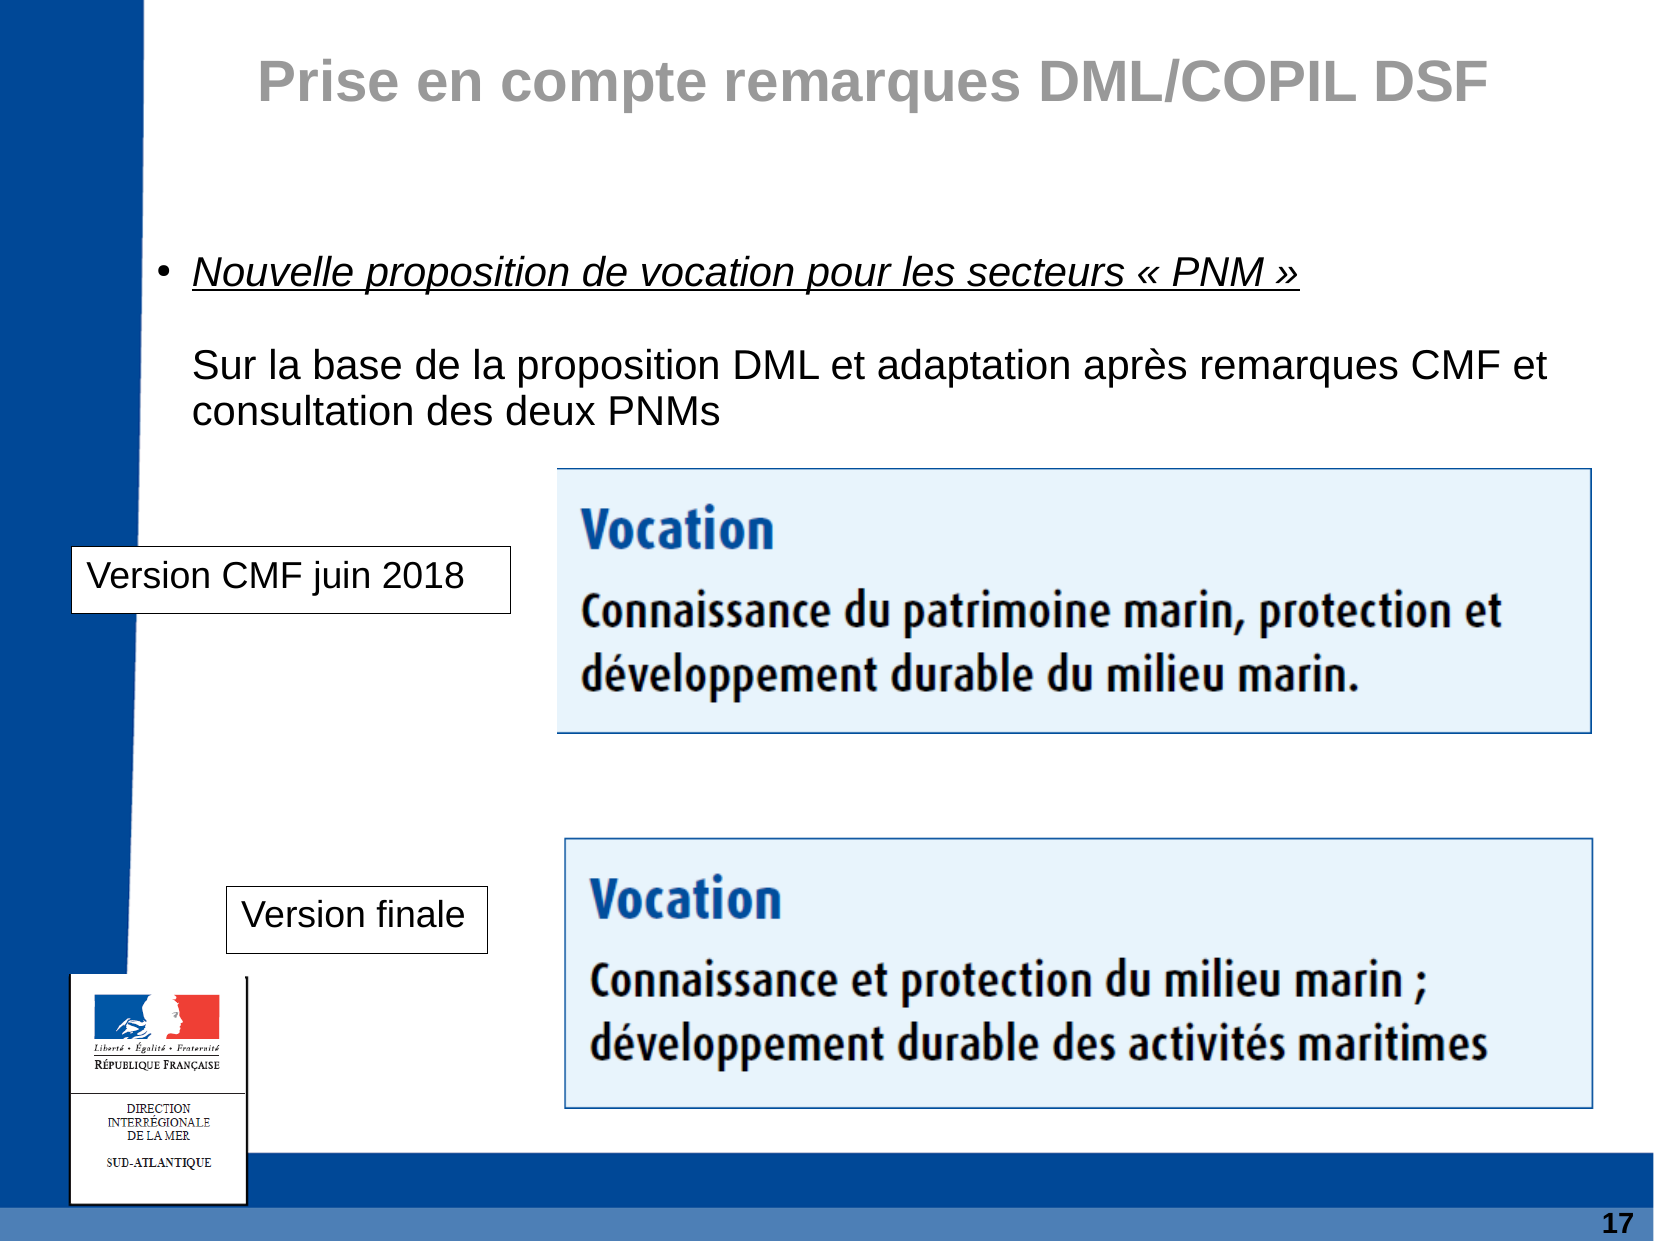

Prise en compte remarques DML/COPIL DSF
Nouvelle proposition de vocation pour les secteurs « PNM »
Sur la base de la proposition DML et adaptation après remarques CMF et consultation des deux PNMs
Version CMF juin 2018
Version finale